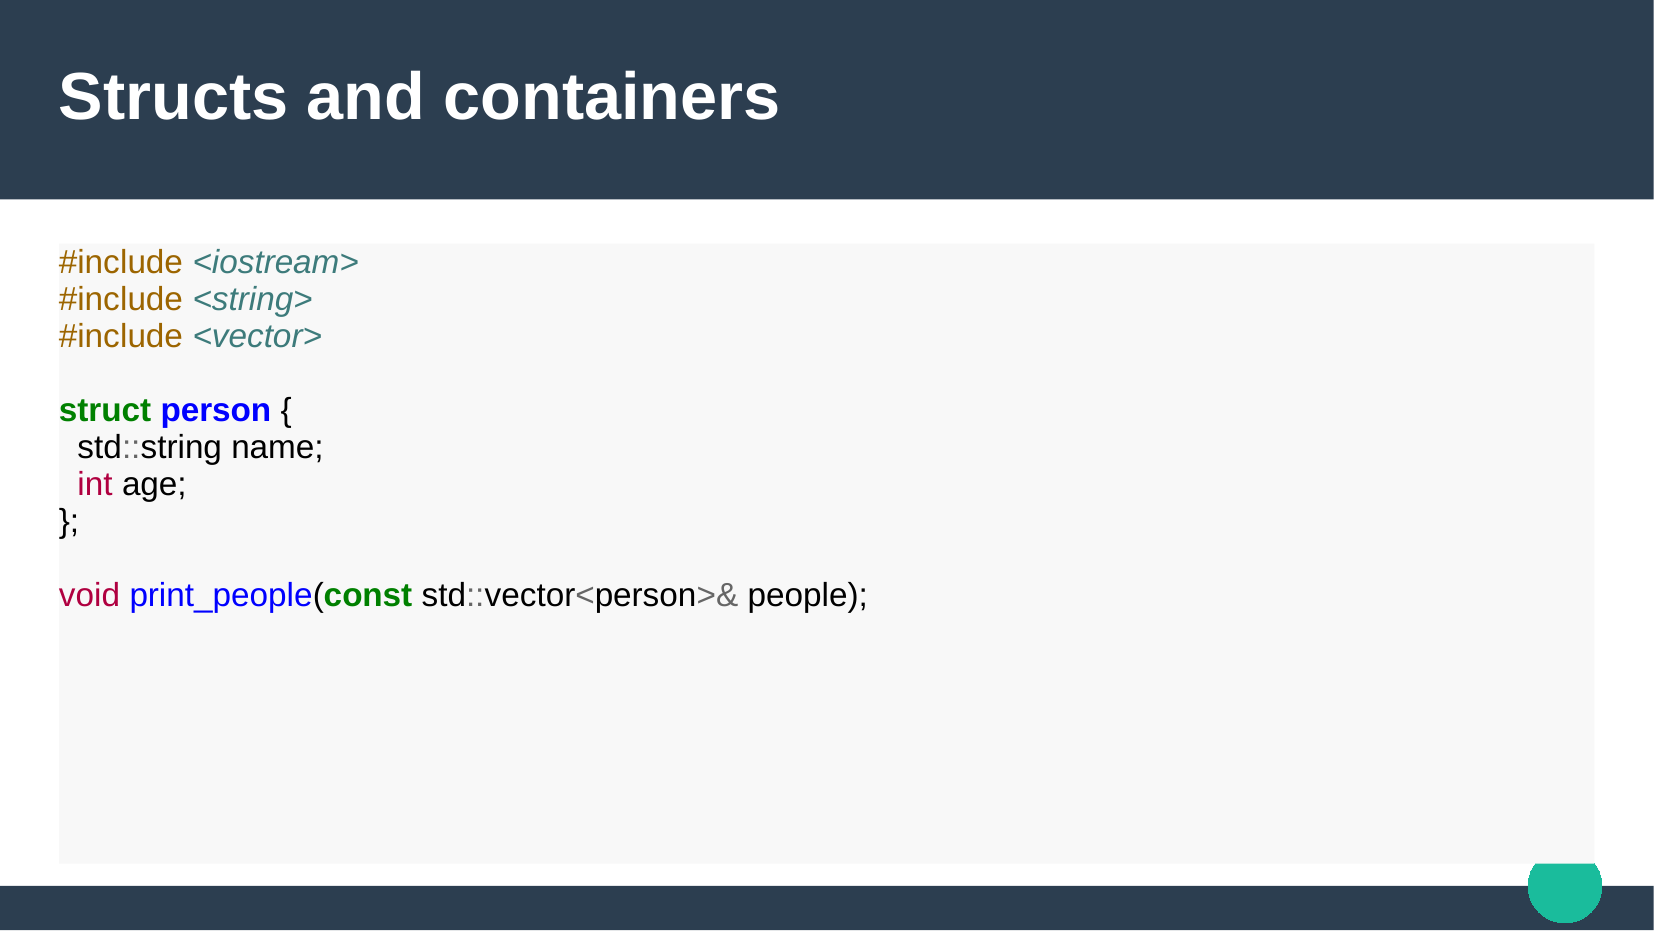

# Structs and containers
#include <iostream>
#include <string>
#include <vector>
struct person {
 std::string name;
 int age;
};
void print_people(const std::vector<person>& people);